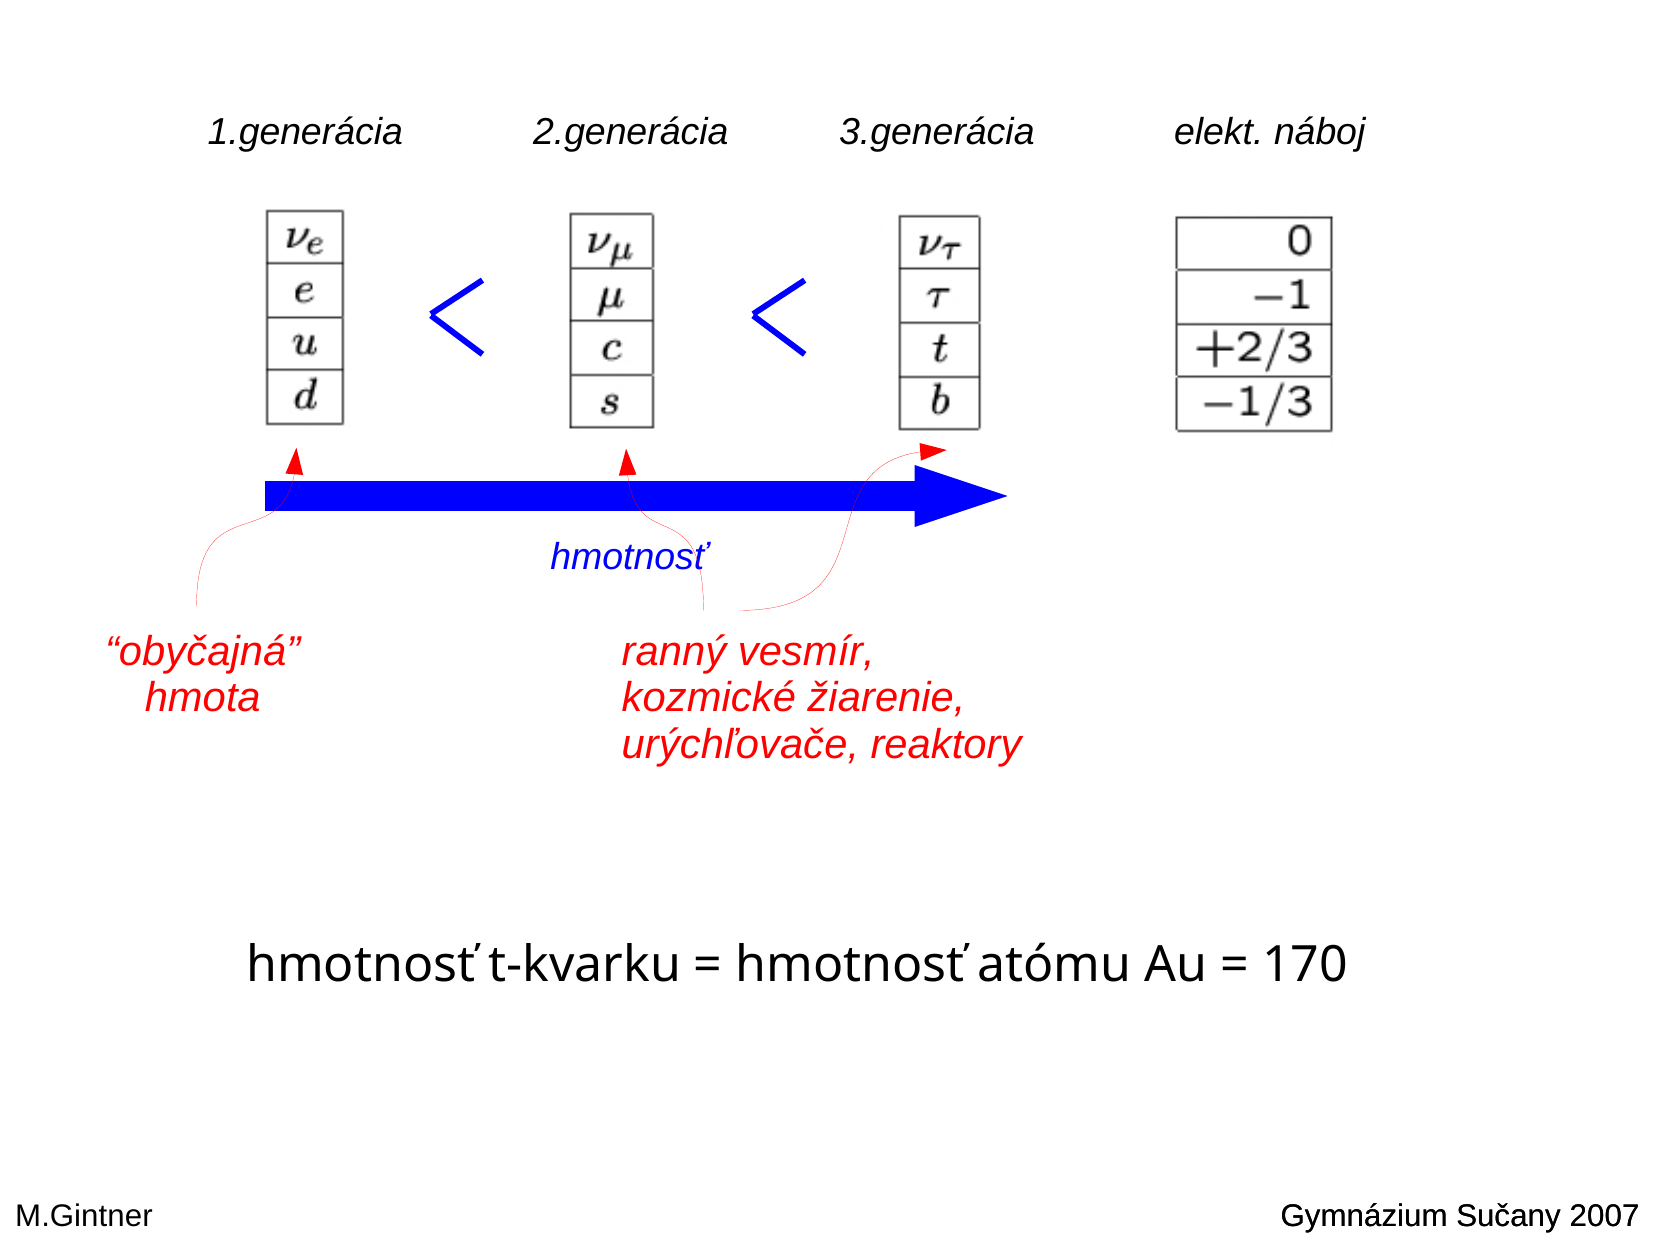

1.generácia
2.generácia
3.generácia
elekt. náboj
hmotnosť
“obyčajná”
hmota
ranný vesmír,
kozmické žiarenie,
urýchľovače, reaktory
hmotnosť t-kvarku = hmotnosť atómu Au = 170
M.Gintner
Gymnázium Sučany 2007
Gymnázium Sučany 2007